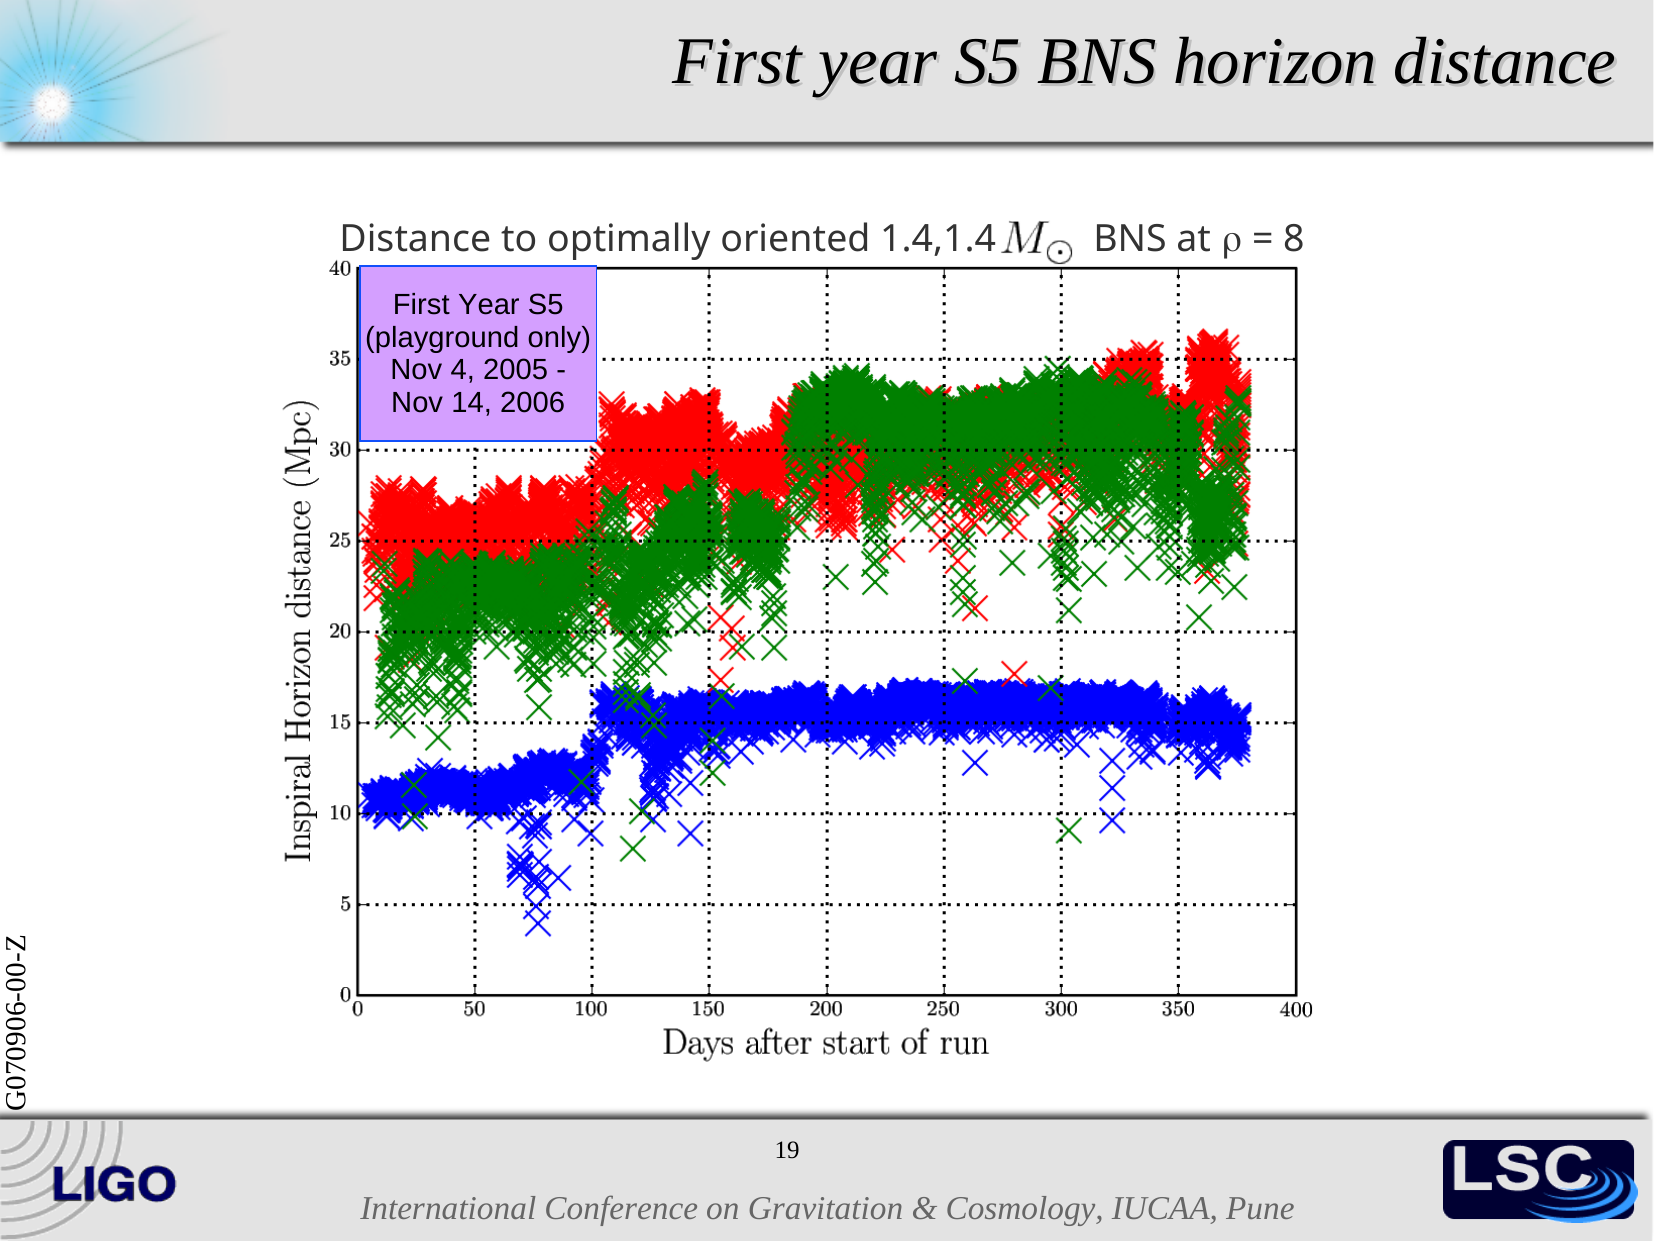

First year S5 BNS horizon distance
First Year S5
(playground only)
Nov 4, 2005 -
Nov 14, 2006
Distance to optimally oriented 1.4,1.4 BNS at  = 8
# Distance to optimally oriented 1.4,1.4 M BNS at  = 8